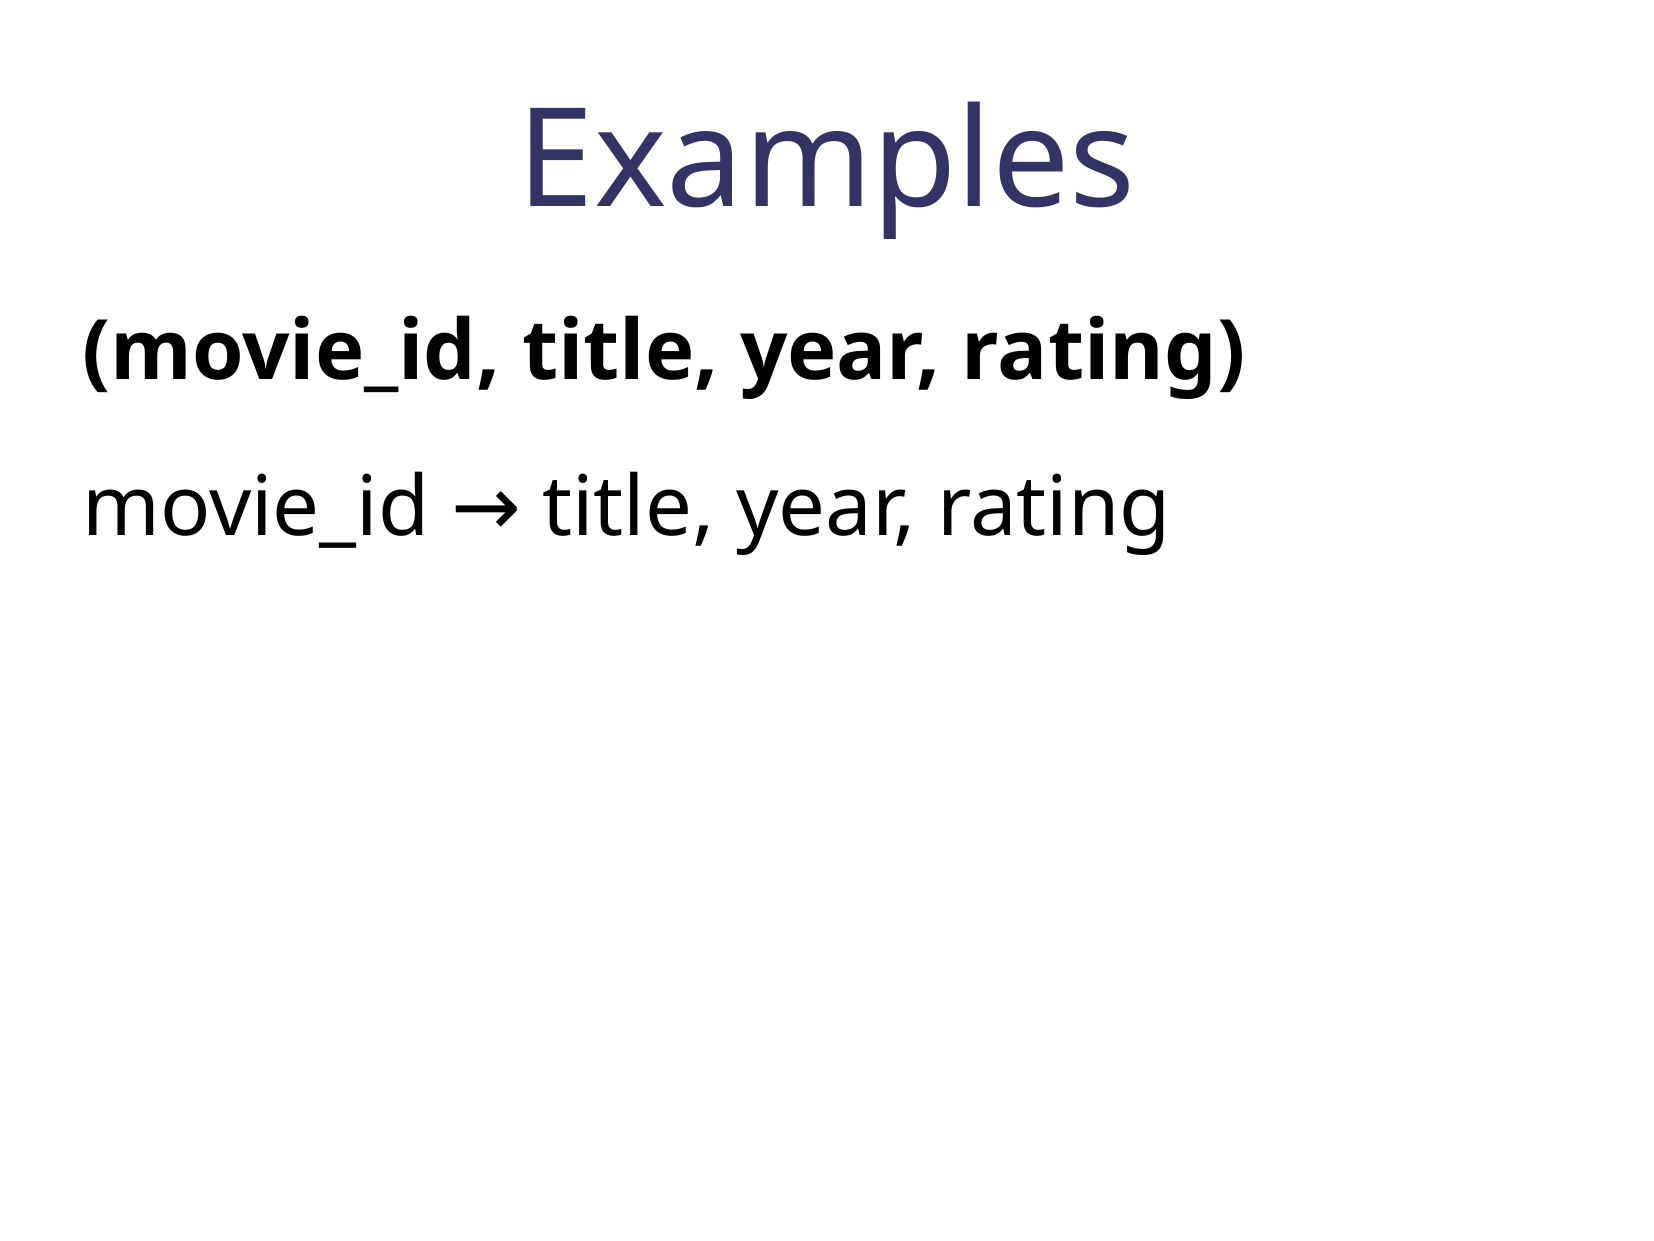

# Examples
(movie_id, title, year, rating)
movie_id → title, year, rating